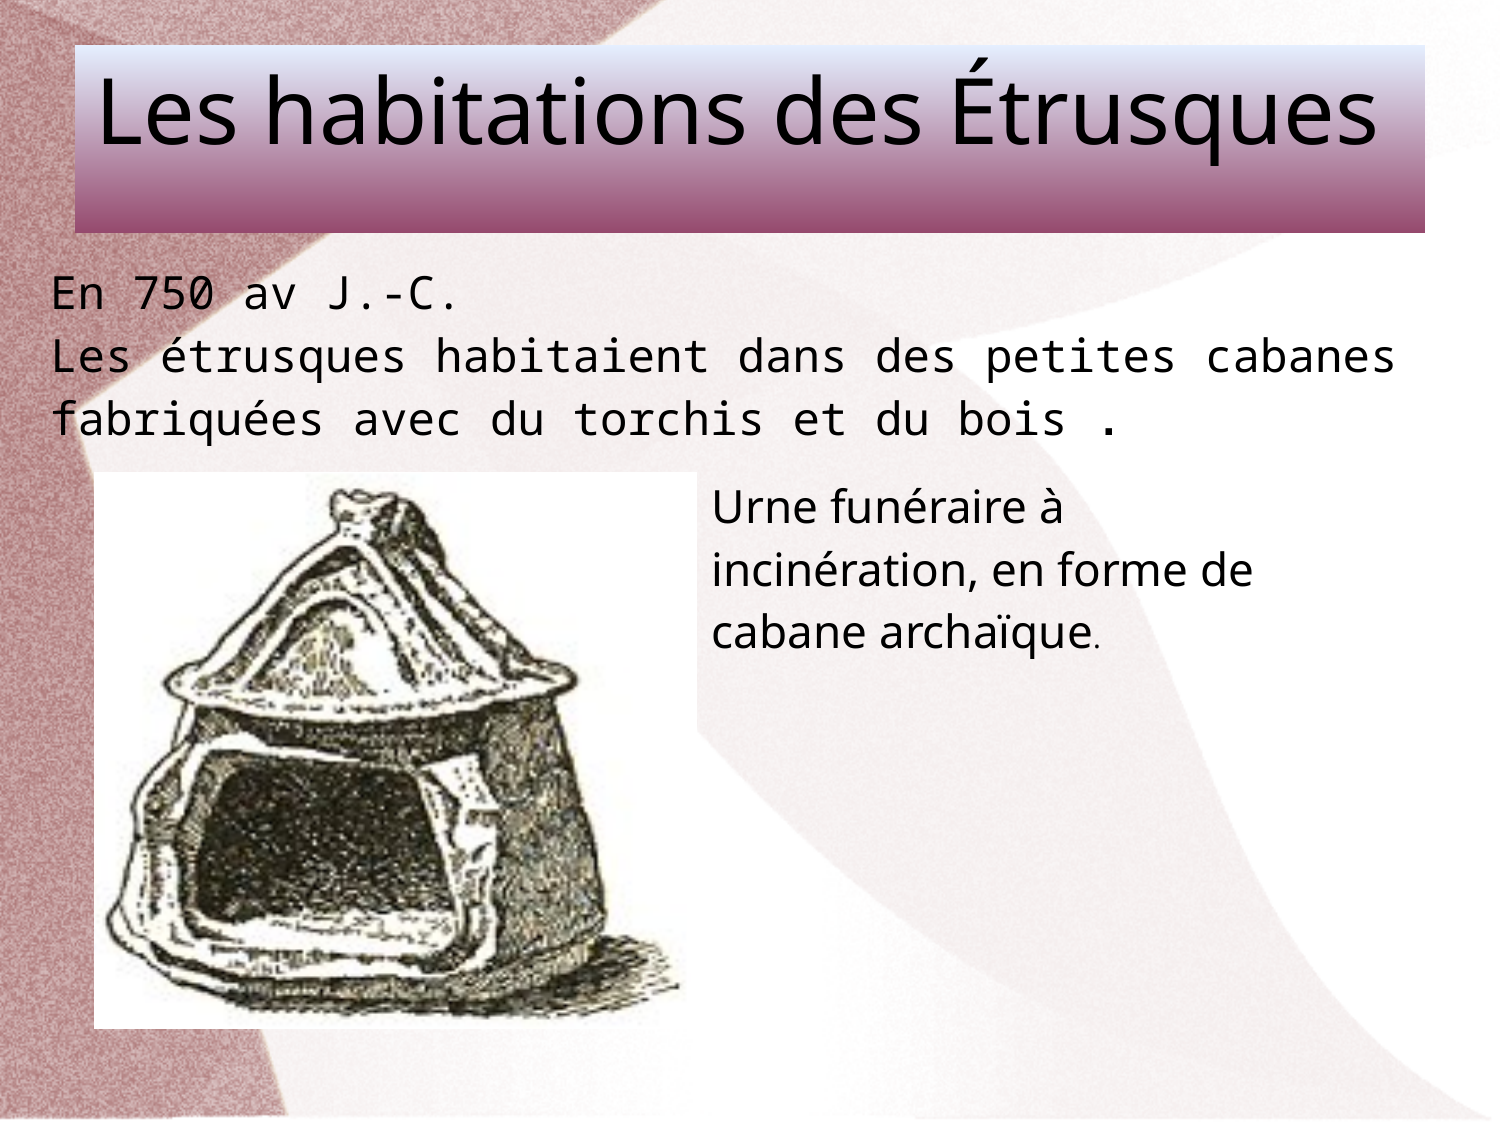

# Les habitations des Étrusques
En 750 av J.-C.
Les étrusques habitaient dans des petites cabanes fabriquées avec du torchis et du bois .
Urne funéraire à incinération, en forme de cabane archaïque.